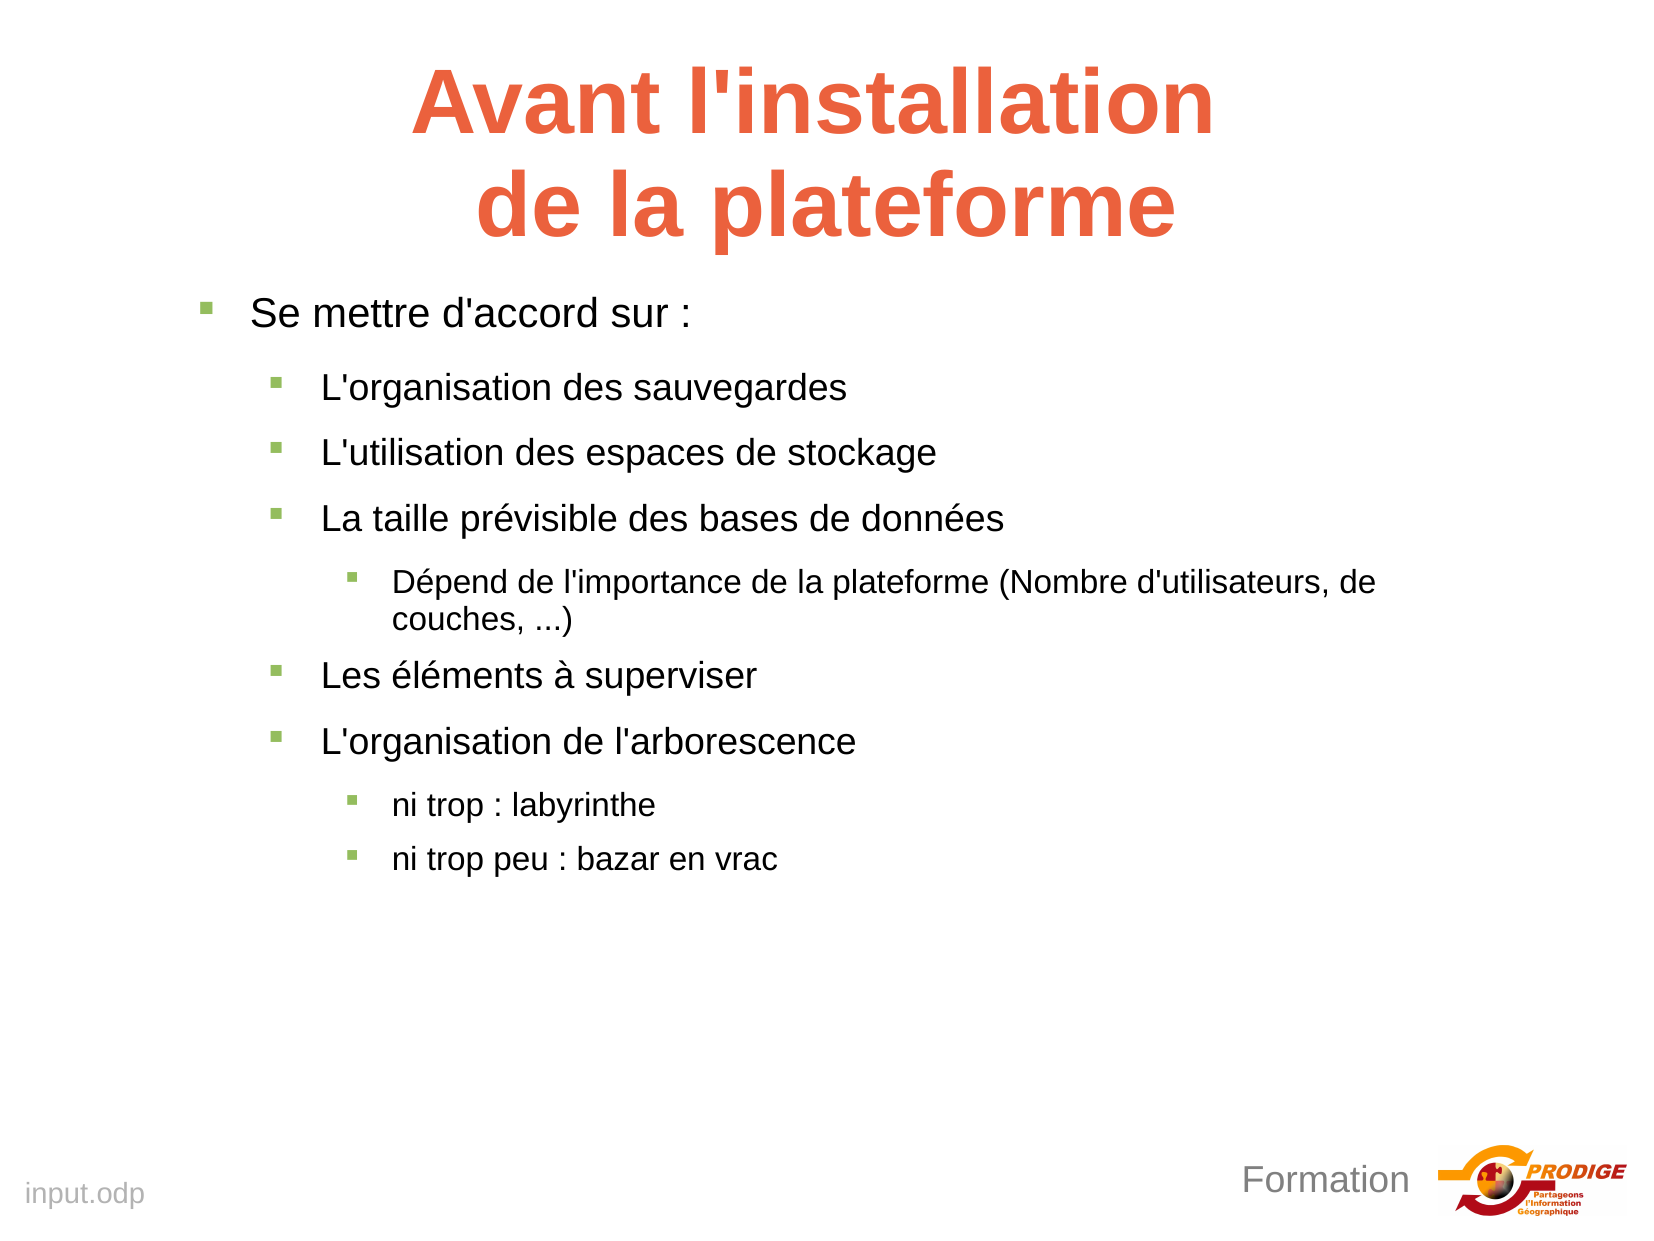

# Avant l'installation de la plateforme
Se mettre d'accord sur :
L'organisation des sauvegardes
L'utilisation des espaces de stockage
La taille prévisible des bases de données
Dépend de l'importance de la plateforme (Nombre d'utilisateurs, de couches, ...)
Les éléments à superviser
L'organisation de l'arborescence
ni trop : labyrinthe
ni trop peu : bazar en vrac